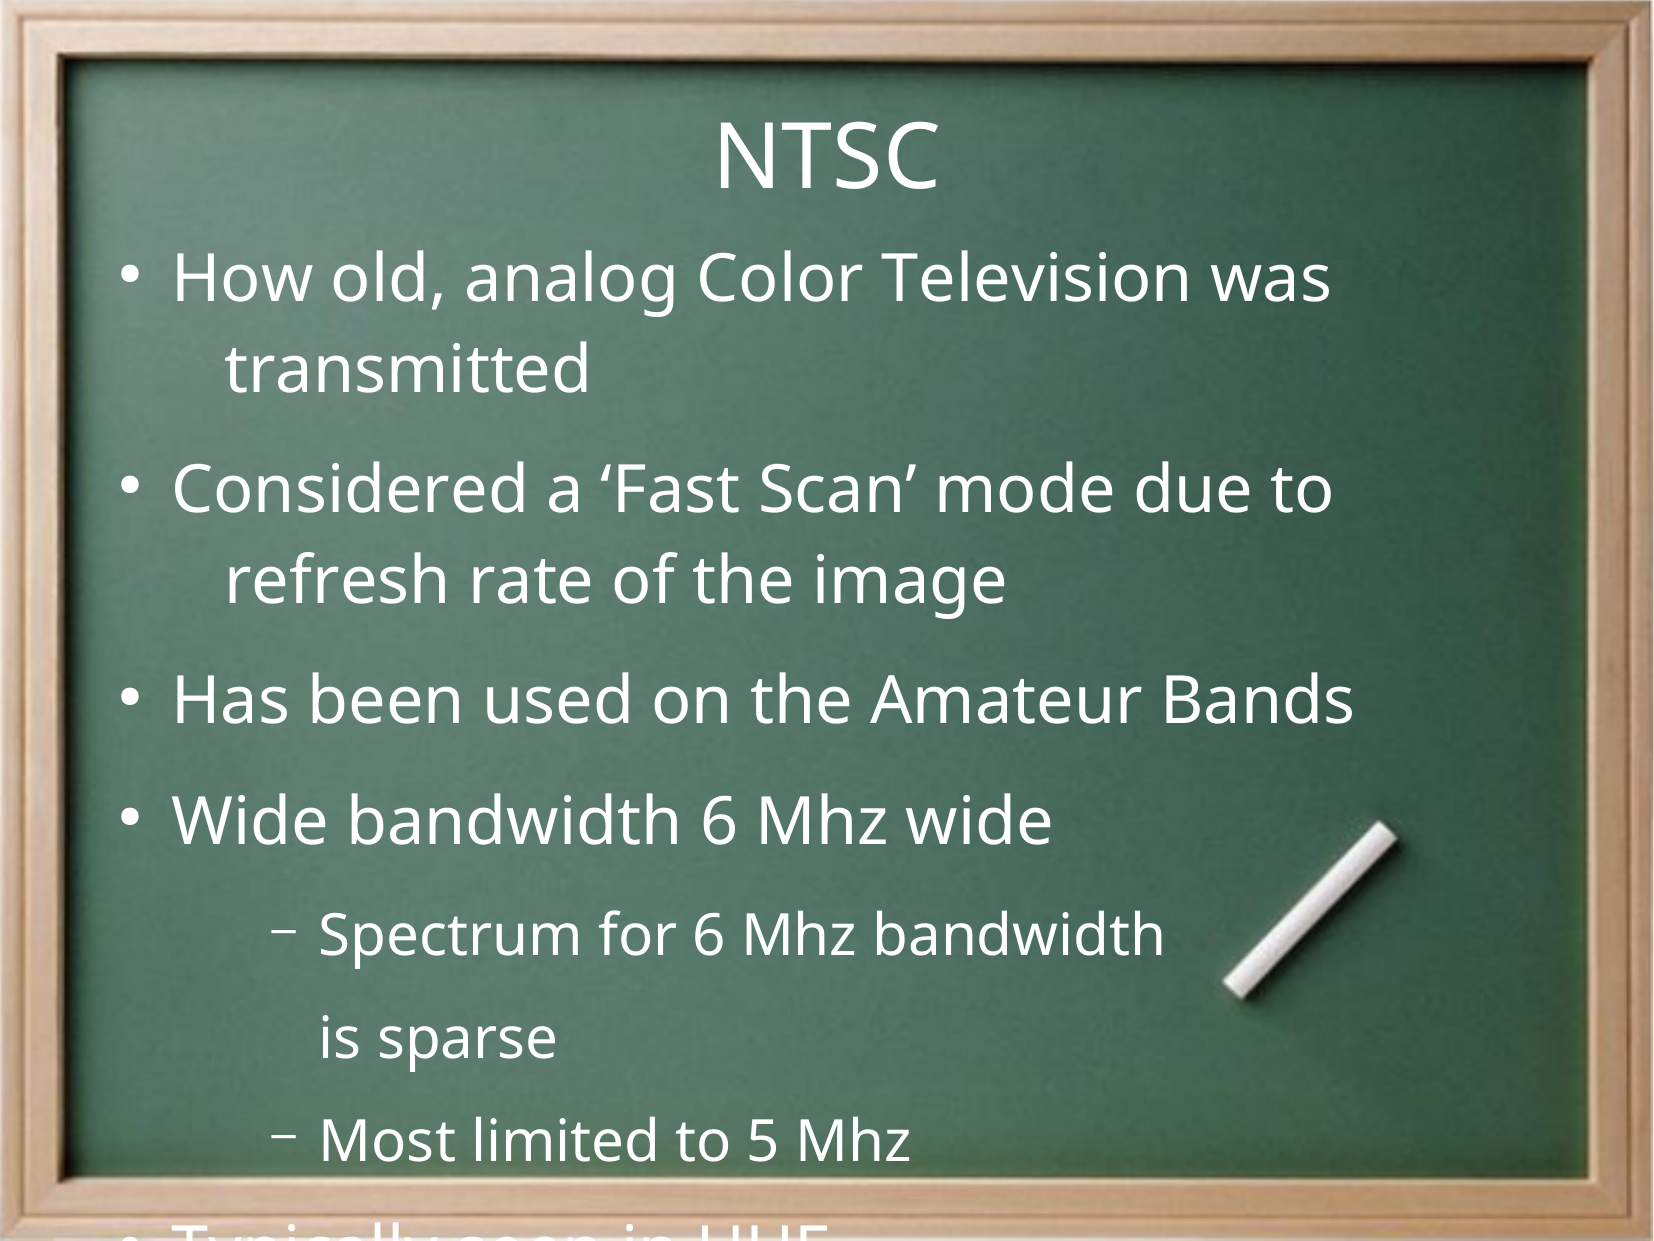

# NTSC
How old, analog Color Television was transmitted
Considered a ‘Fast Scan’ mode due to refresh rate of the image
Has been used on the Amateur Bands
Wide bandwidth 6 Mhz wide
Spectrum for 6 Mhz bandwidth
is sparse
Most limited to 5 Mhz
Typically seen in UHF